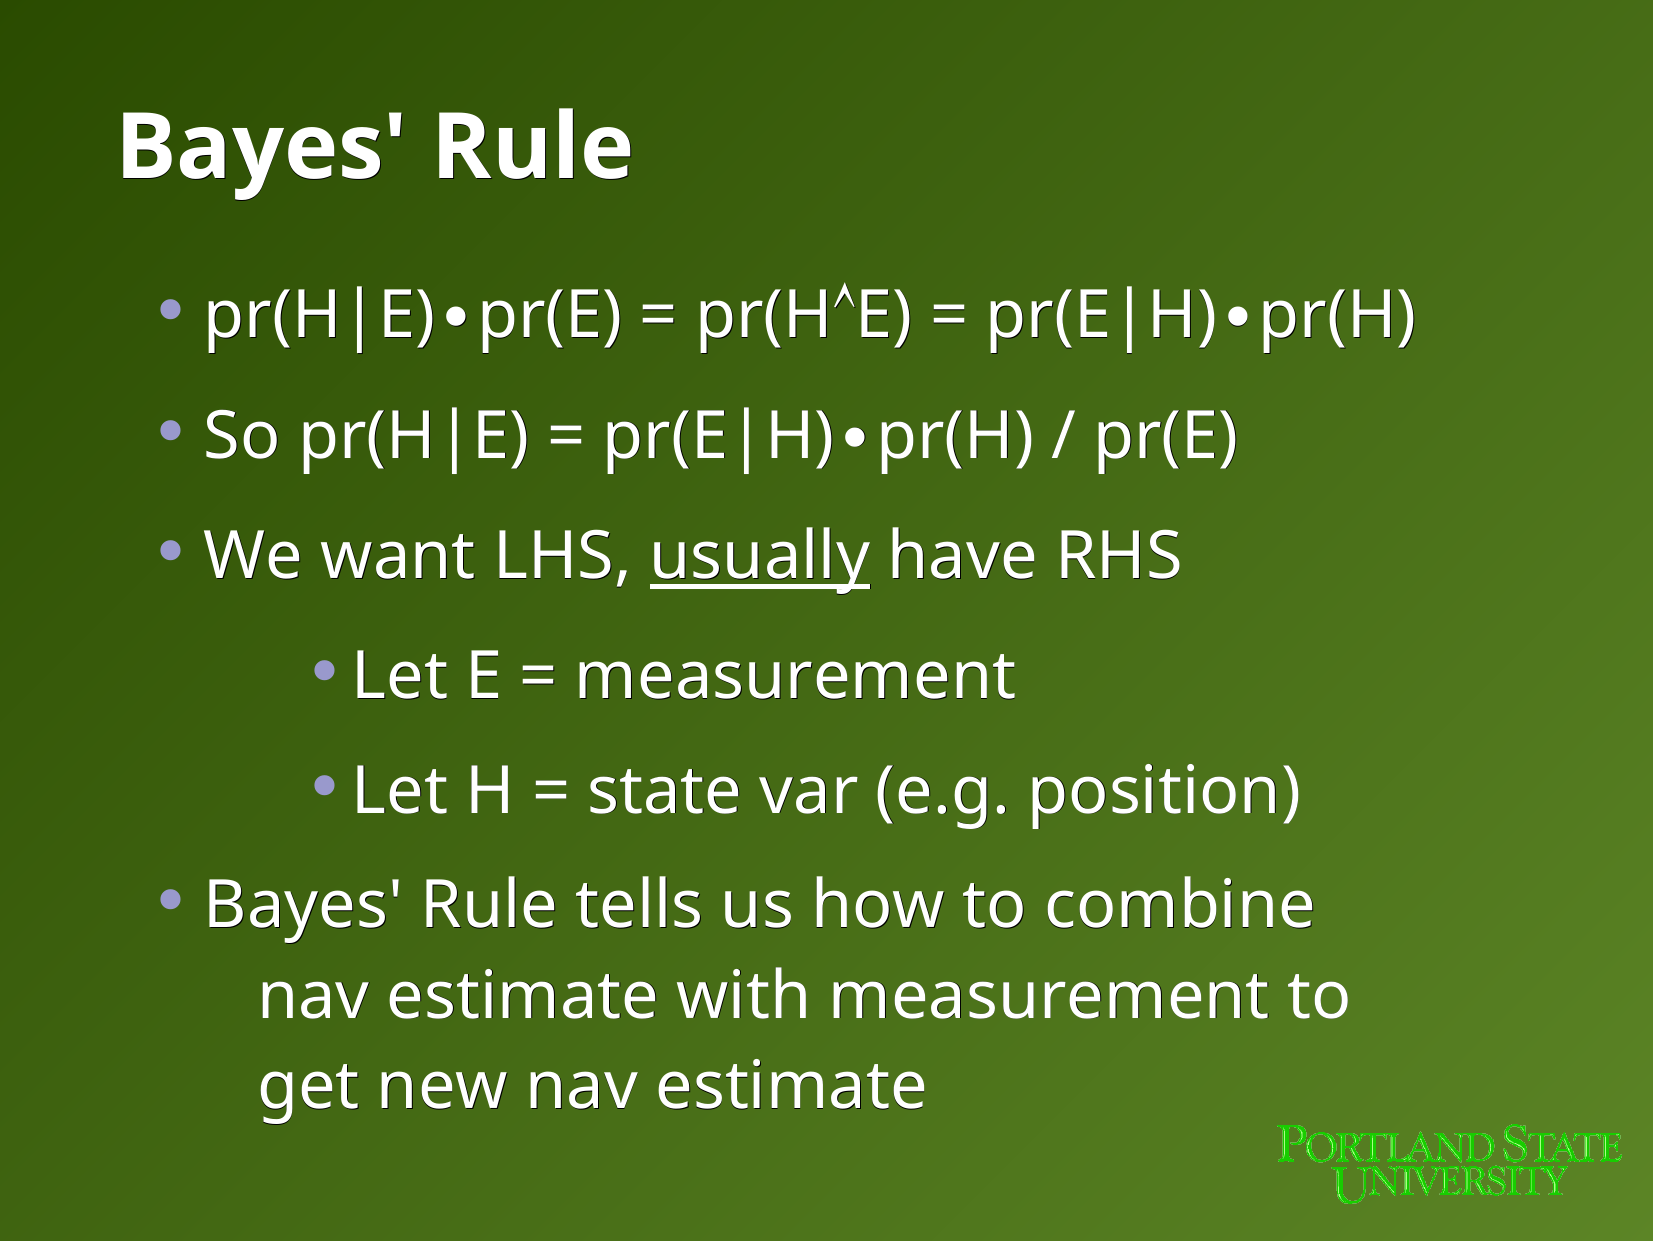

# Bayes' Rule
pr(H|E)∙pr(E) = pr(HE) = pr(E|H)∙pr(H)
So pr(H|E) = pr(E|H)∙pr(H) / pr(E)
We want LHS, usually have RHS
Let E = measurement
Let H = state var (e.g. position)
Bayes' Rule tells us how to combine
nav estimate with measurement to
get new nav estimate